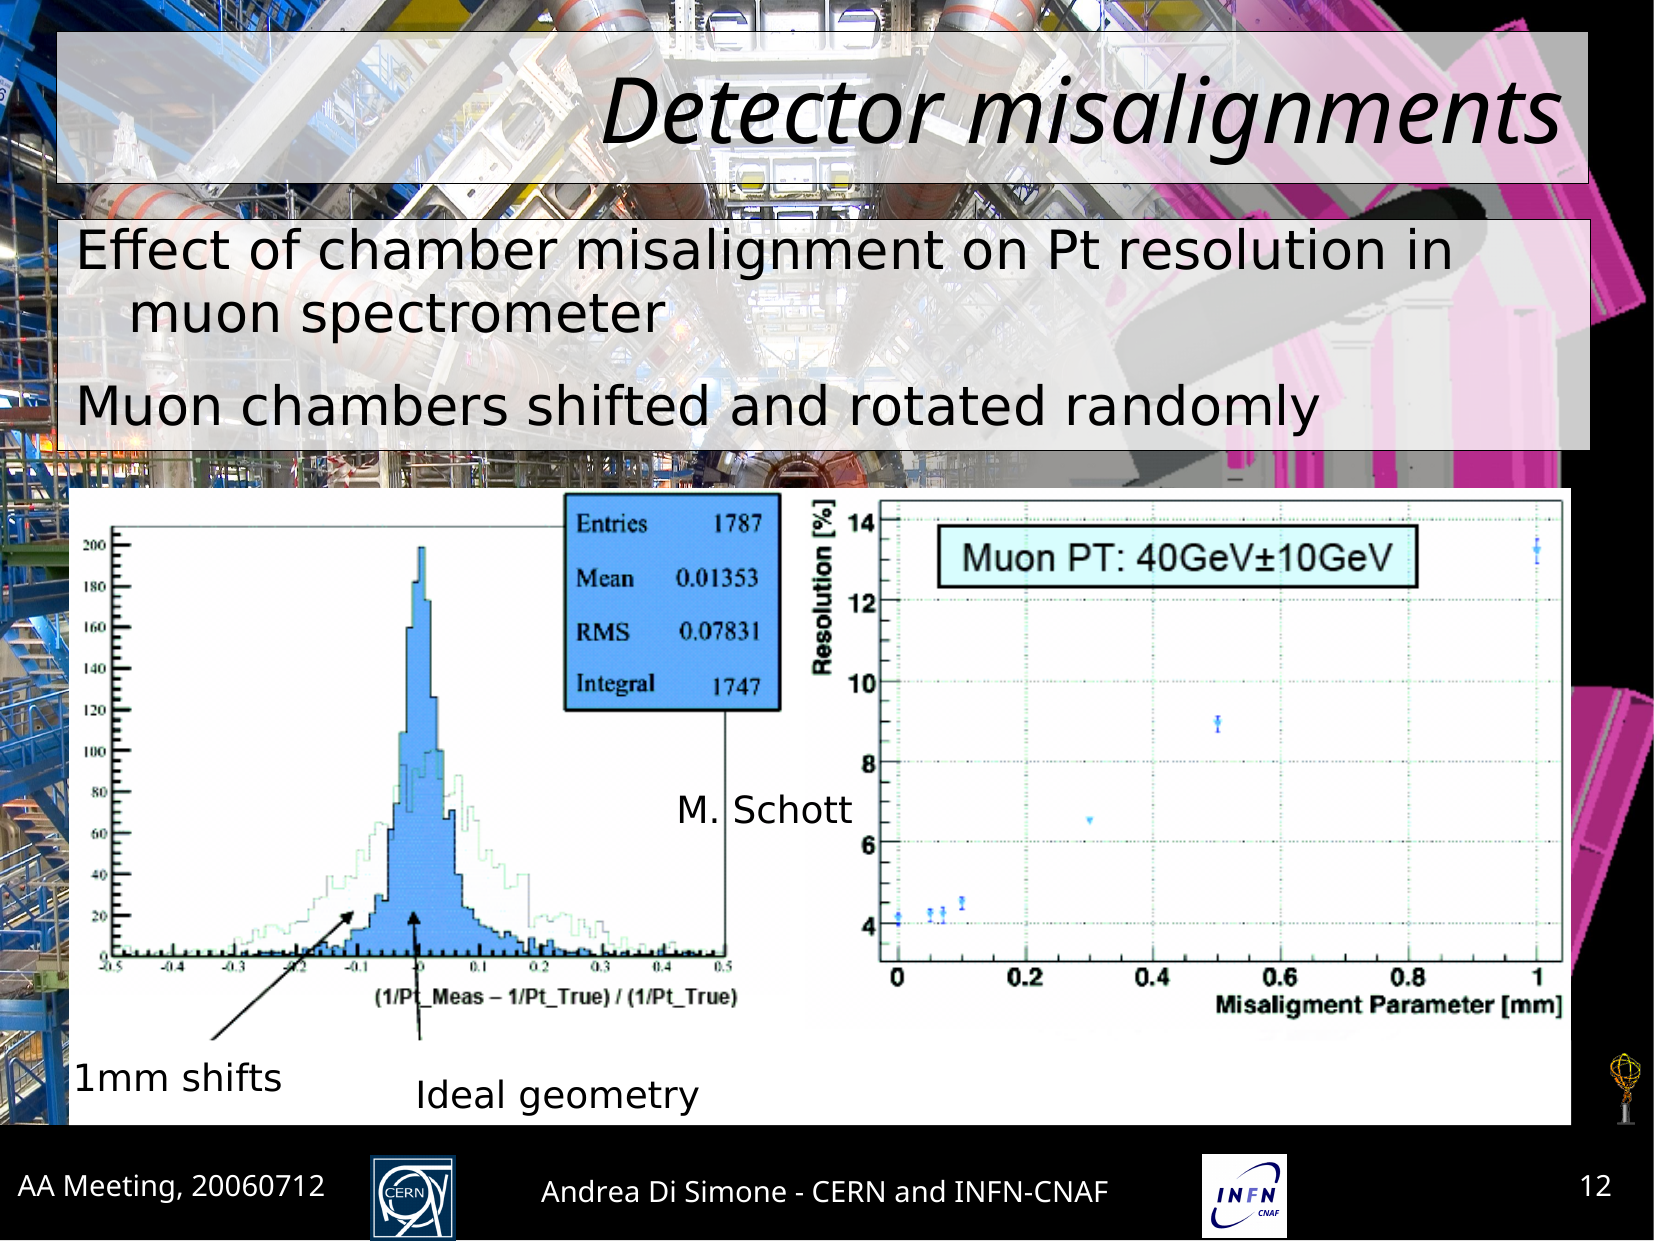

# Detector misalignments
Effect of chamber misalignment on Pt resolution in muon spectrometer
Muon chambers shifted and rotated randomly
M. Schott
1mm shifts
Ideal geometry
AA Meeting, 20060712
12
Andrea Di Simone - CERN and INFN-CNAF